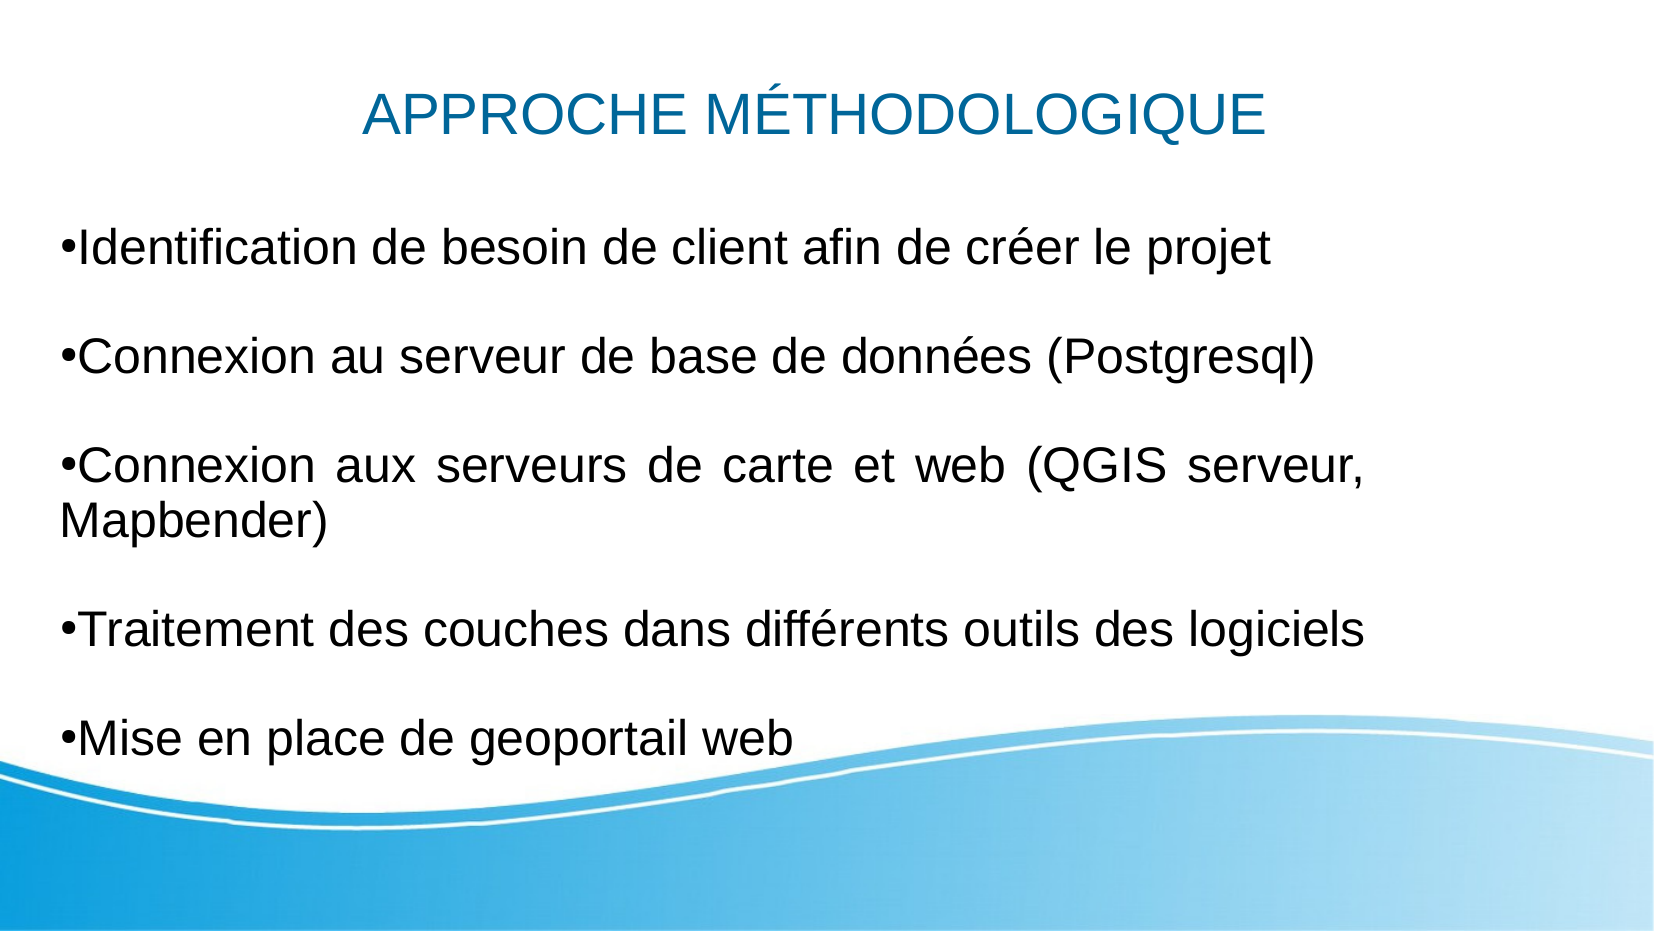

# APPROCHE MÉTHODOLOGIQUE
Identification de besoin de client afin de créer le projet
Connexion au serveur de base de données (Postgresql)
Connexion aux serveurs de carte et web (QGIS serveur, Mapbender)
Traitement des couches dans différents outils des logiciels
Mise en place de geoportail web